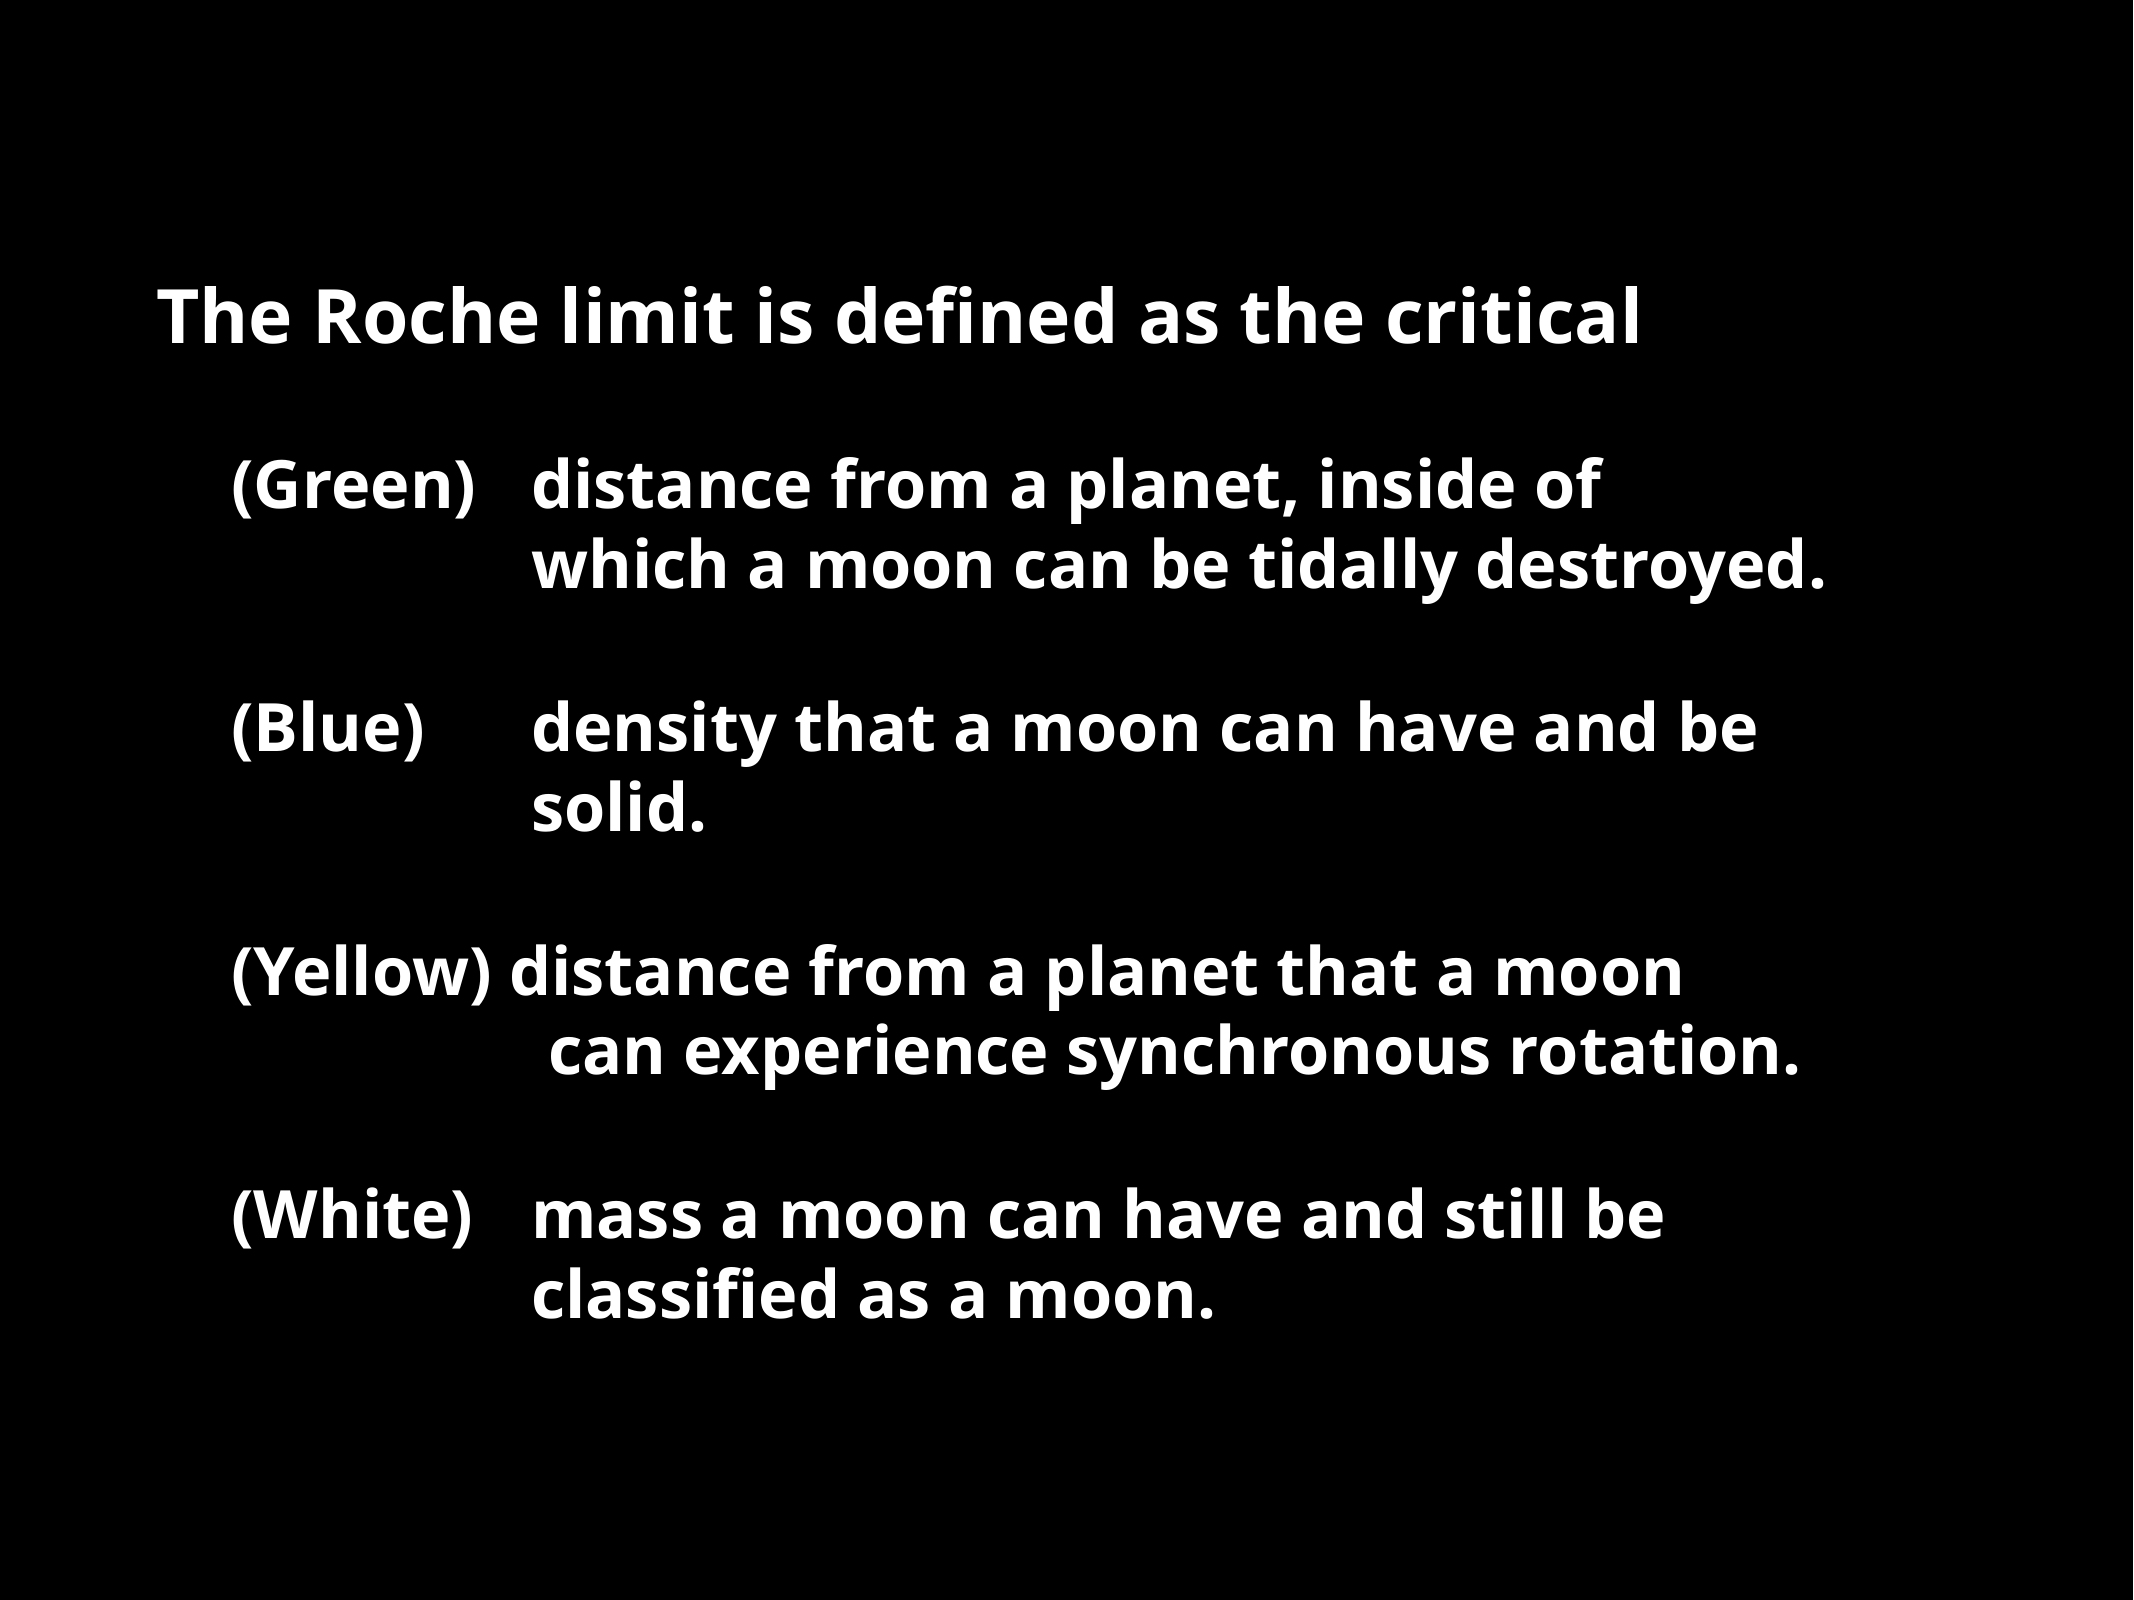

# The Roche limit is defined as the critical
	(Green)	distance from a planet, inside of
					which a moon can be tidally destroyed.
	(Blue) 	density that a moon can have and be
					solid.
	(Yellow) distance from a planet that a moon
					 can experience synchronous rotation.
	(White)	mass a moon can have and still be
					classified as a moon.